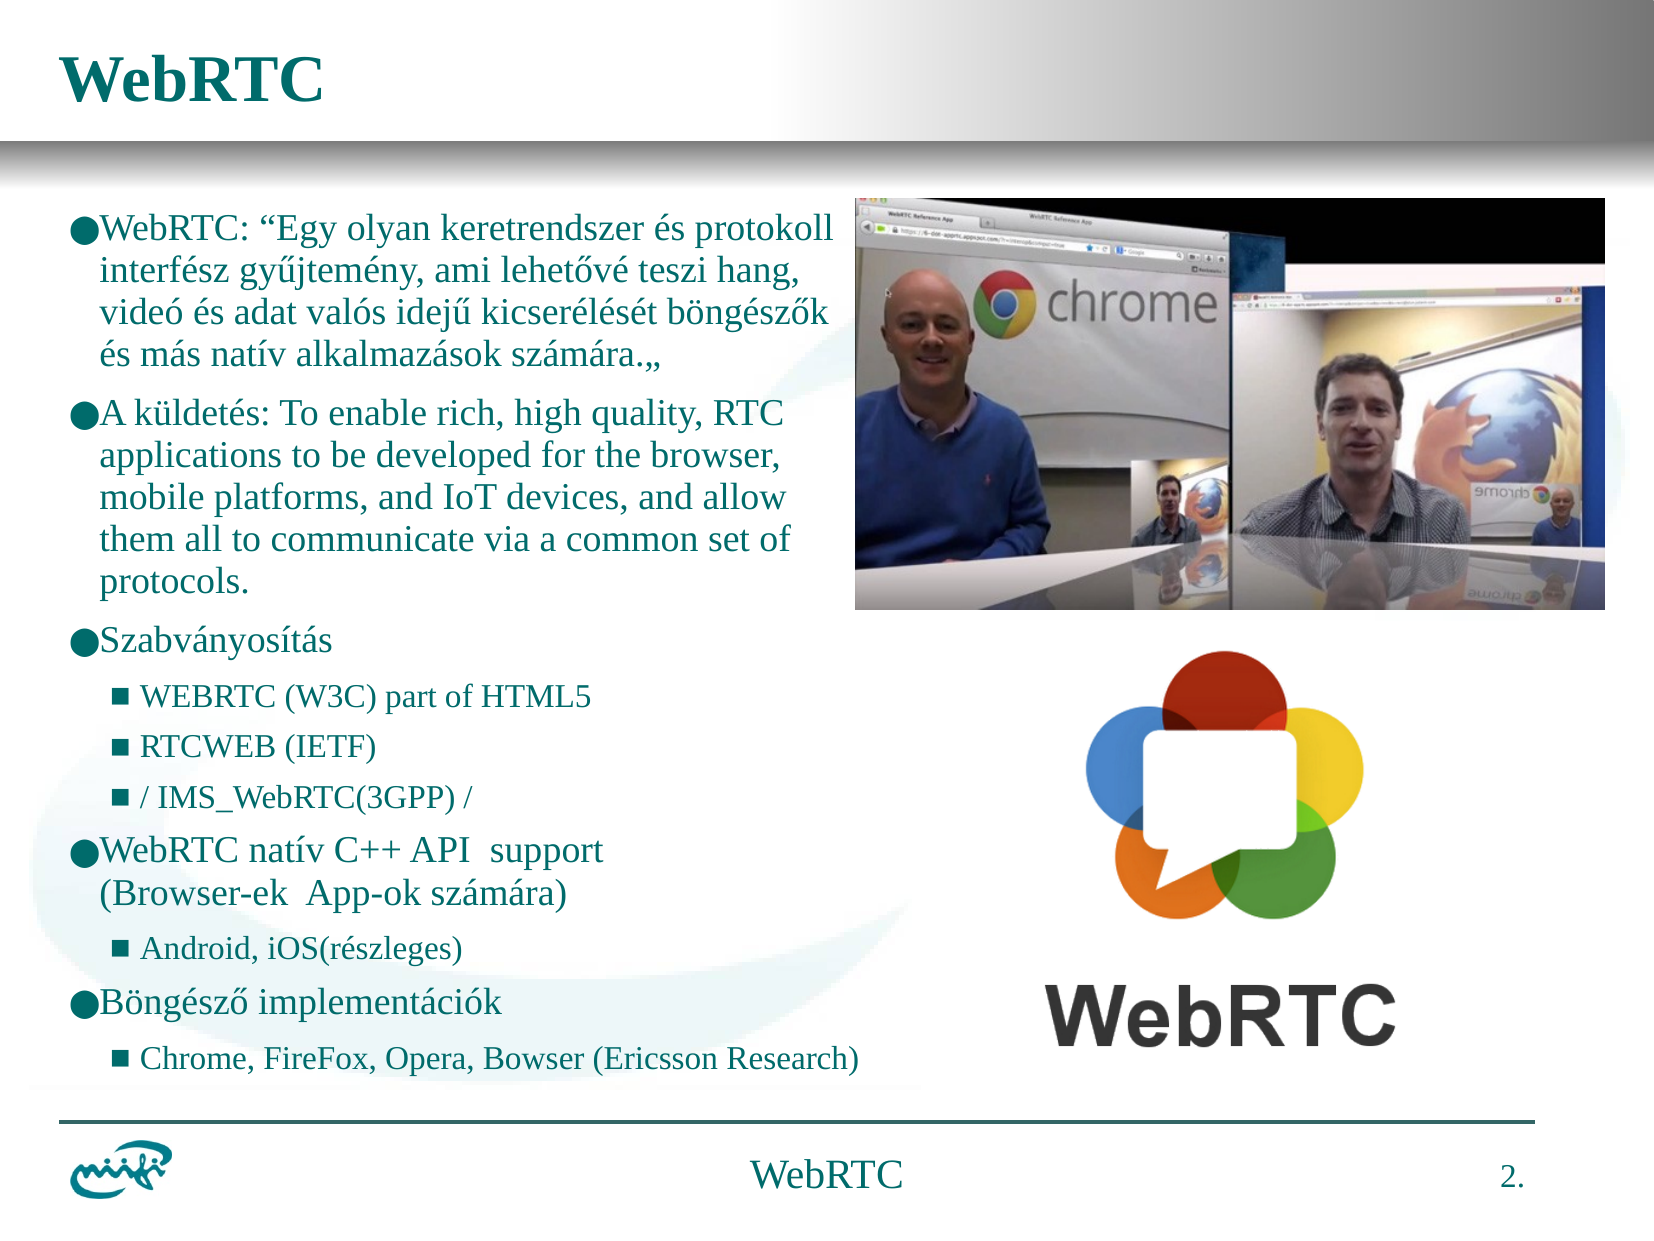

# WebRTC
WebRTC: “Egy olyan keretrendszer és protokoll interfész gyűjtemény, ami lehetővé teszi hang, videó és adat valós idejű kicserélését böngészők és más natív alkalmazások számára.„
A küldetés: To enable rich, high quality, RTC applications to be developed for the browser, mobile platforms, and IoT devices, and allow them all to communicate via a common set of protocols.
Szabványosítás
WEBRTC (W3C) part of HTML5
RTCWEB (IETF)
/ IMS_WebRTC(3GPP) /
WebRTC natív C++ API support
(Browser-ek App-ok számára)
Android, iOS(részleges)
Böngésző implementációk
Chrome, FireFox, Opera, Bowser (Ericsson Research)
WebRTC
2